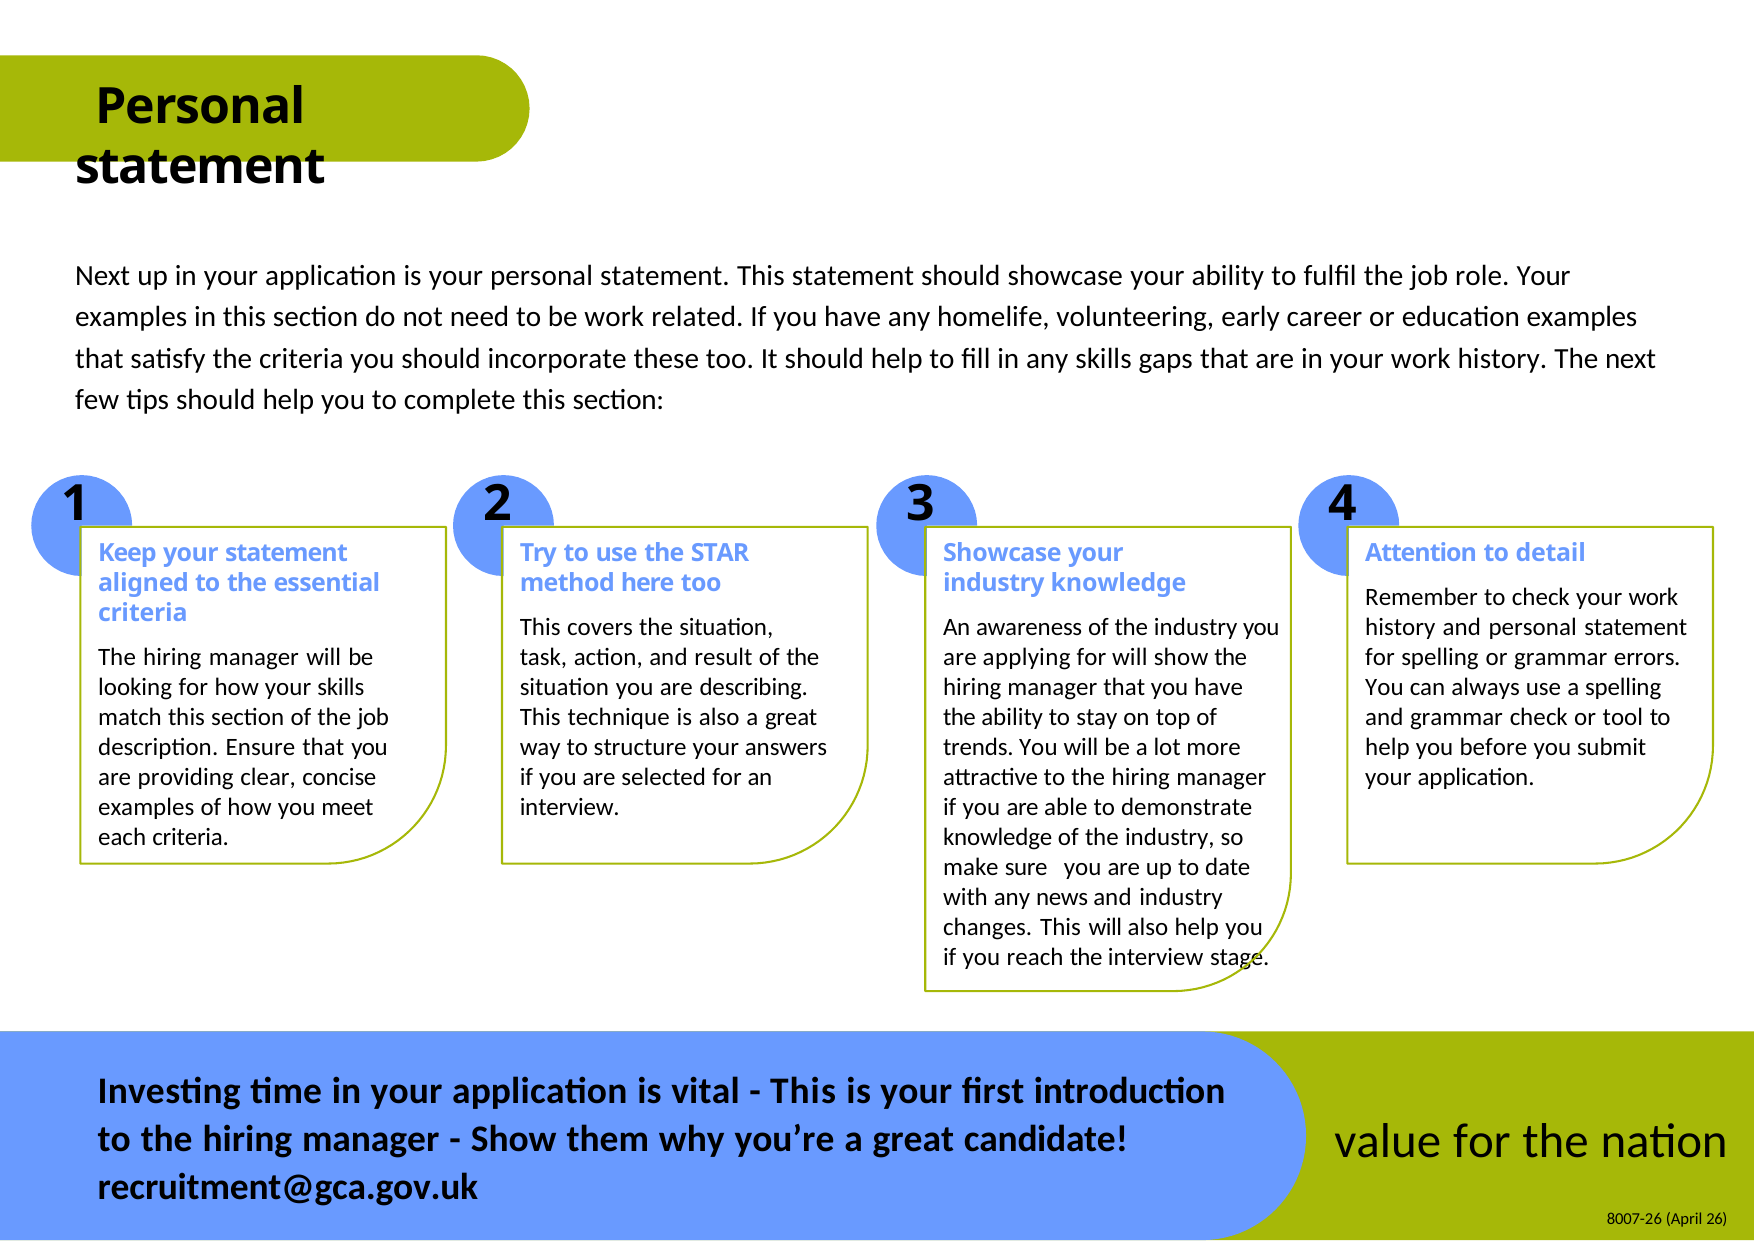

# Personal statement
Next up in your application is your personal statement. This statement should showcase your ability to fulfil the job role. Your examples in this section do not need to be work related. If you have any homelife, volunteering, early career or education examples that satisfy the criteria you should incorporate these too. It should help to fill in any skills gaps that are in your work history. The next few tips should help you to complete this section:
1	2	3	4
Attention to detail
Remember to check your work history and personal statement for spelling or grammar errors. You can always use a spelling and grammar check or tool to help you before you submit your application.
Keep your statement aligned to the essential criteria
The hiring manager will be looking for how your skills match this section of the job description. Ensure that you are providing clear, concise examples of how you meet each criteria.
Try to use the STAR method here too
This covers the situation, task, action, and result of the situation you are describing. This technique is also a great way to structure your answers if you are selected for an interview.
Showcase your industry knowledge
An awareness of the industry you are applying for will show the hiring manager that you have the ability to stay on top of trends. You will be a lot more attractive to the hiring manager if you are able to demonstrate knowledge of the industry, so make sure you are up to date with any news and industry changes. This will also help you if you reach the interview stage.
Investing time in your application is vital - This is your first introduction to the hiring manager - Show them why you’re a great candidate! recruitment@gca.gov.uk
value for the nation
8007-26 (April 26)
3